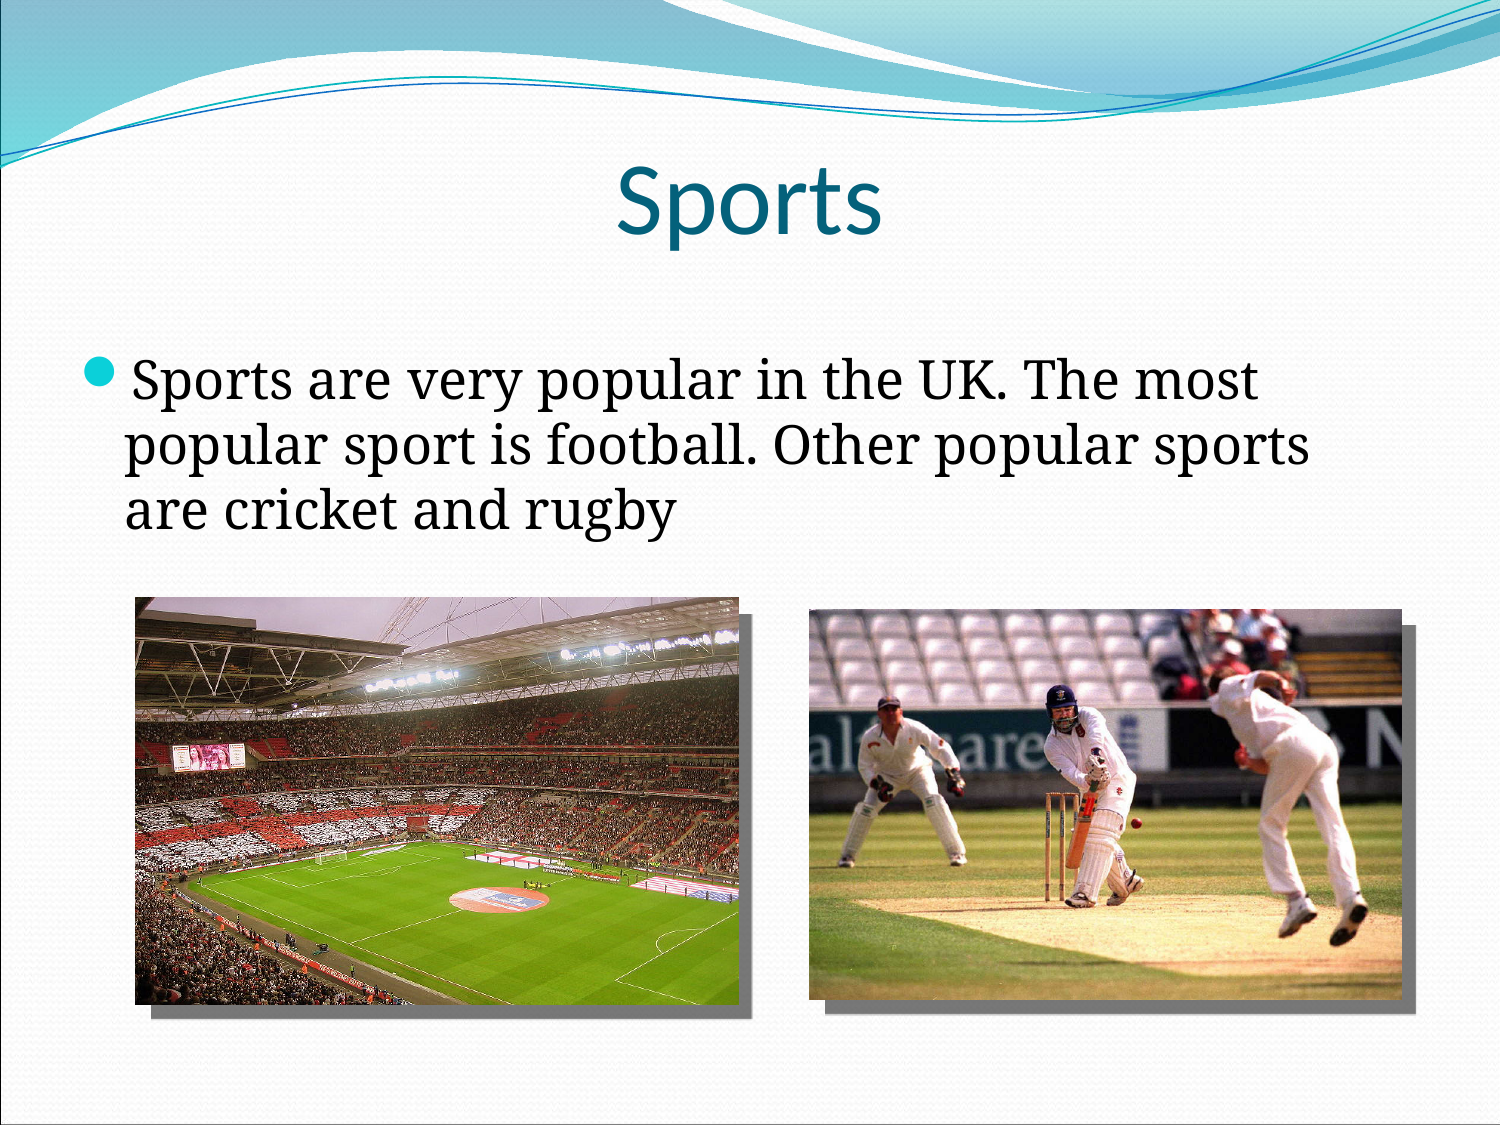

# Sports
Sports are very popular in the UK. The most popular sport is football. Other popular sports are cricket and rugby